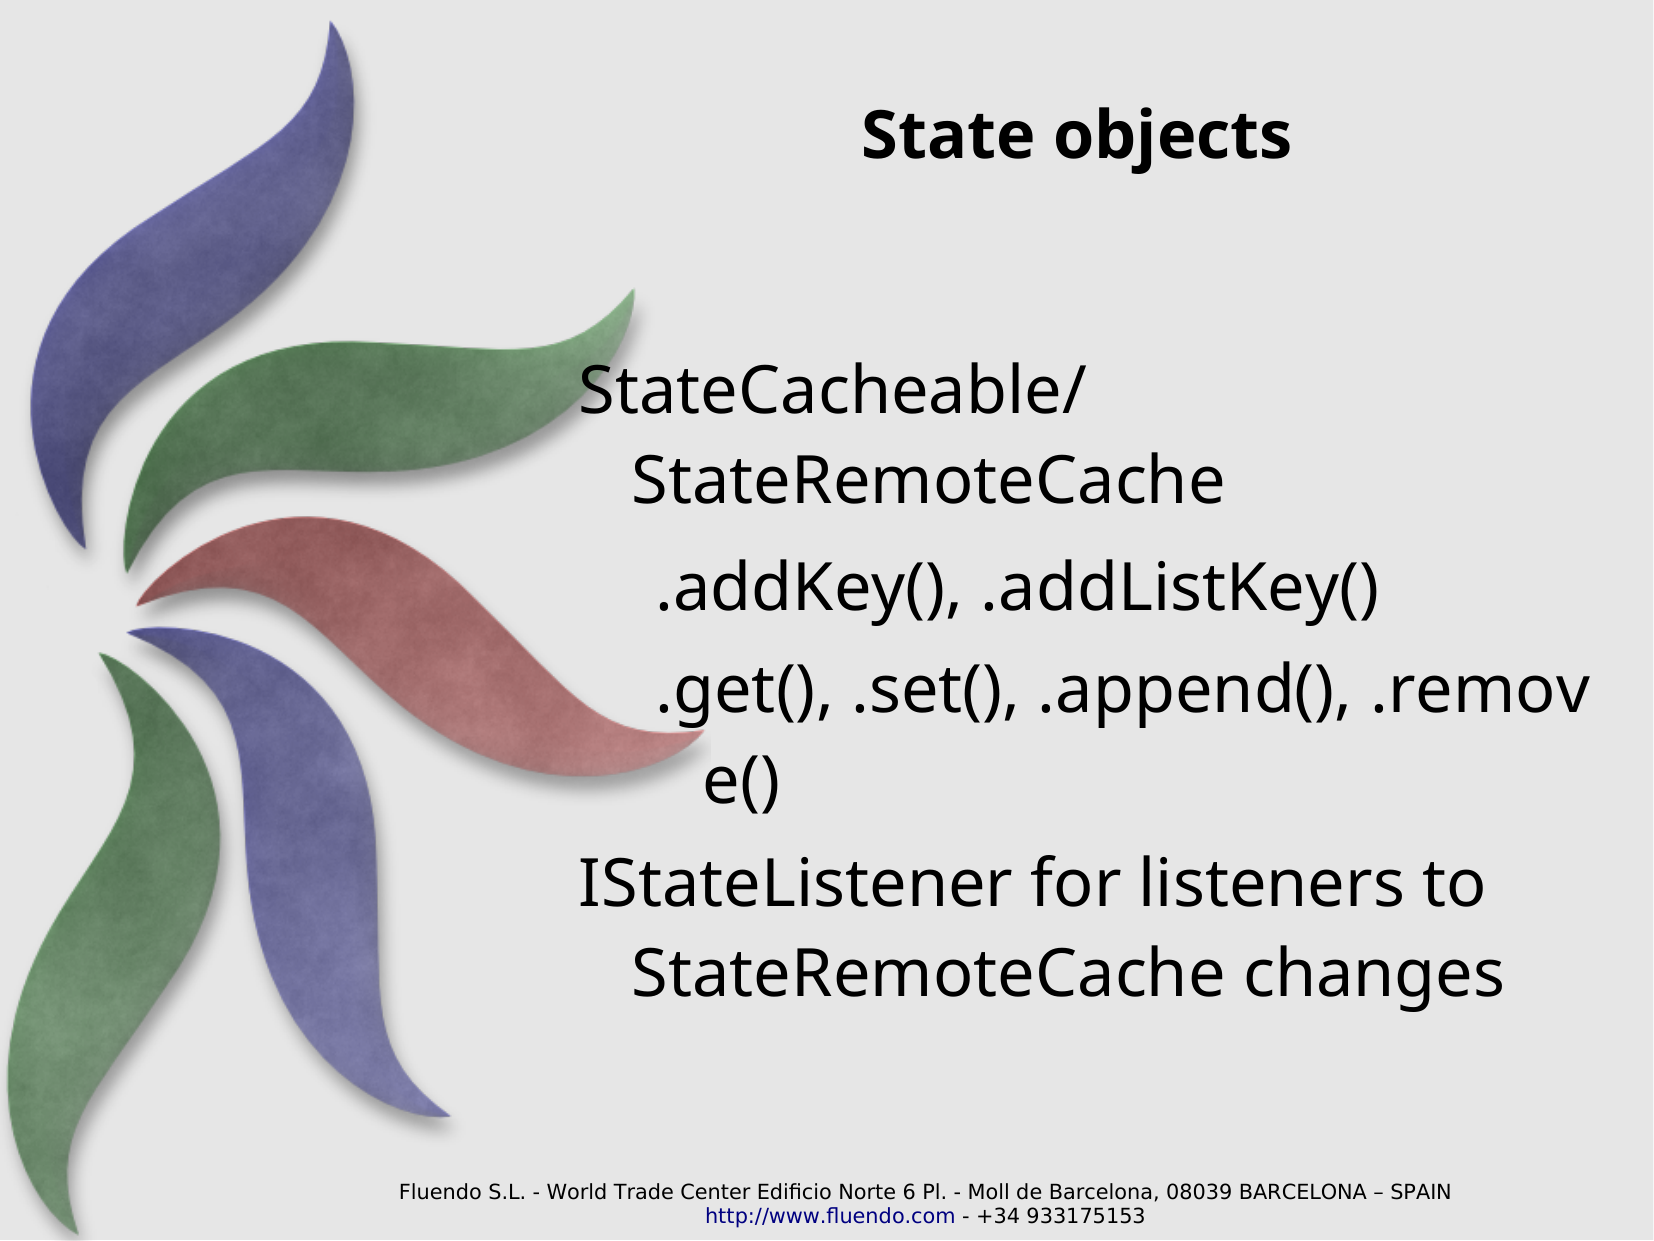

# State objects
StateCacheable/StateRemoteCache
.addKey(), .addListKey()
.get(), .set(), .append(), .remove()
IStateListener for listeners to StateRemoteCache changes